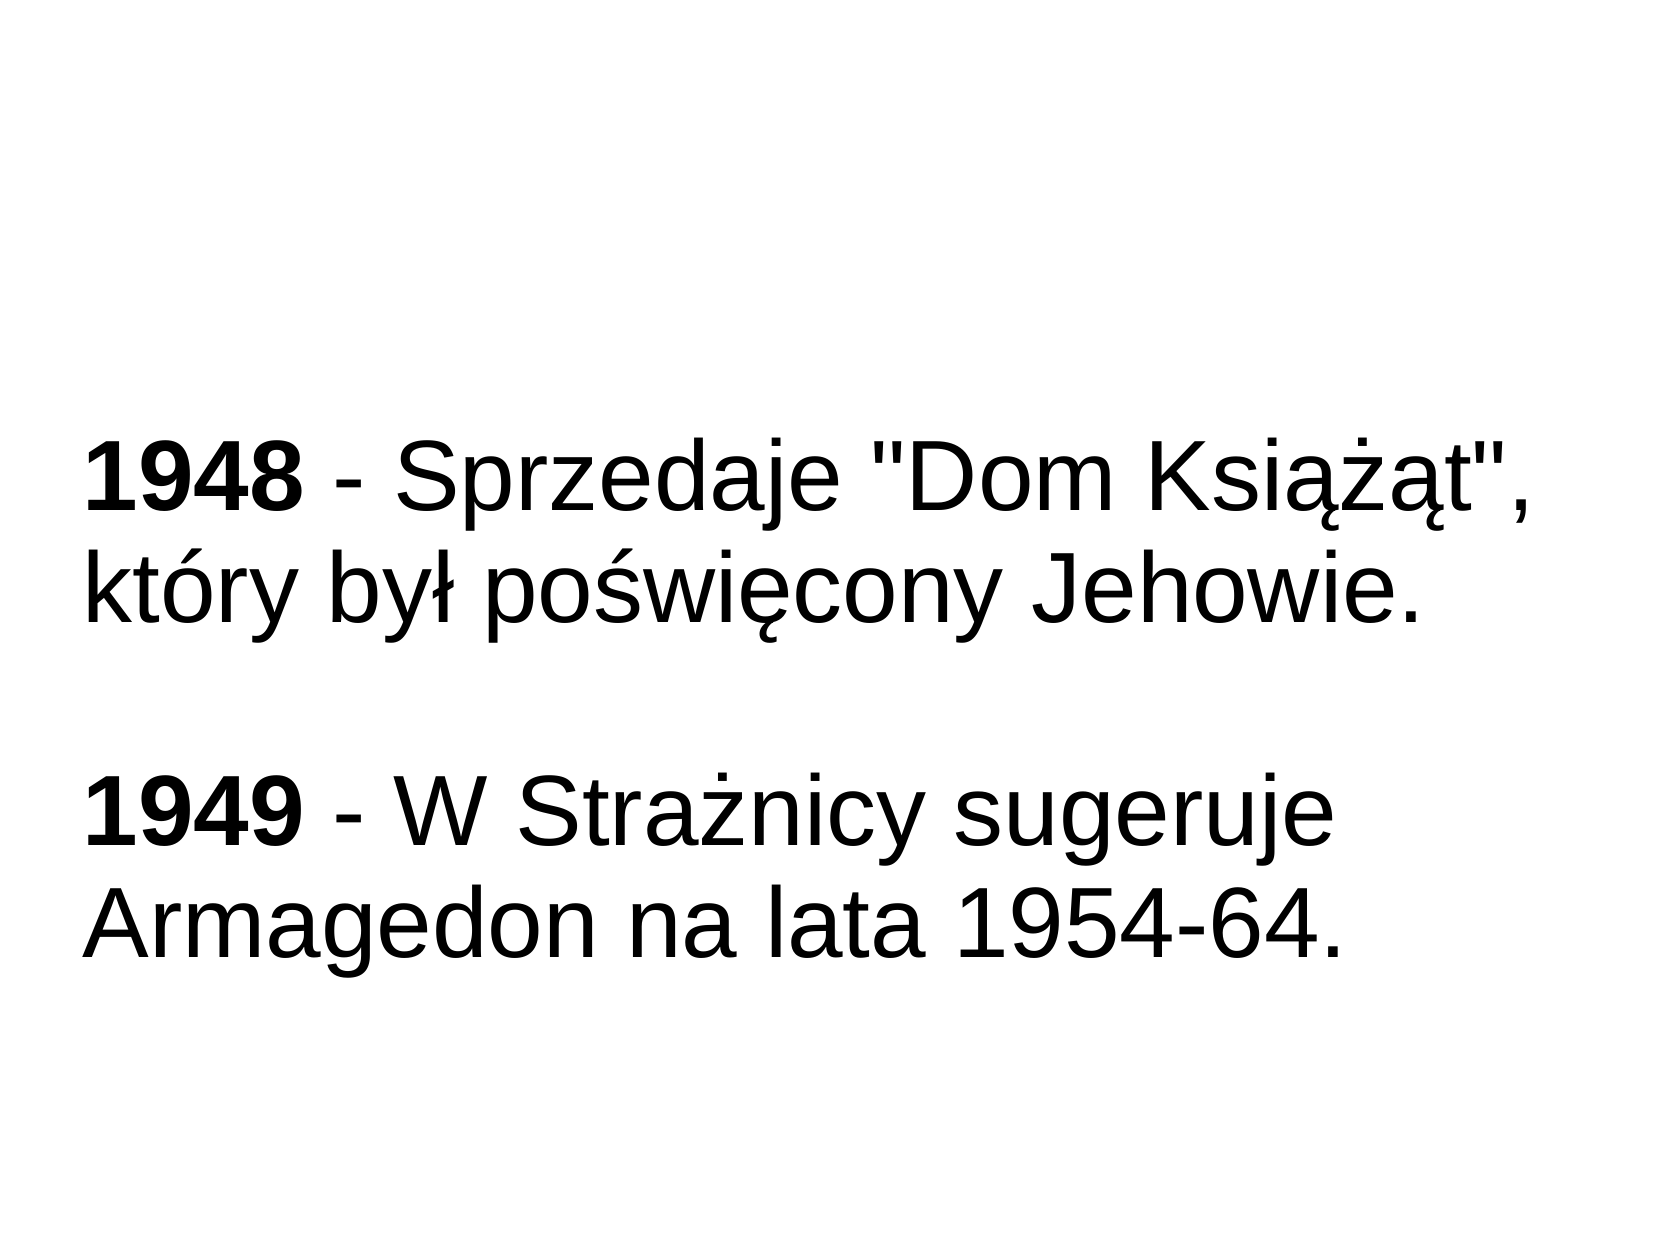

#
1948 - Sprzedaje "Dom Książąt", który był poświęcony Jehowie.
1949 - W Strażnicy sugeruje Armagedon na lata 1954-64.